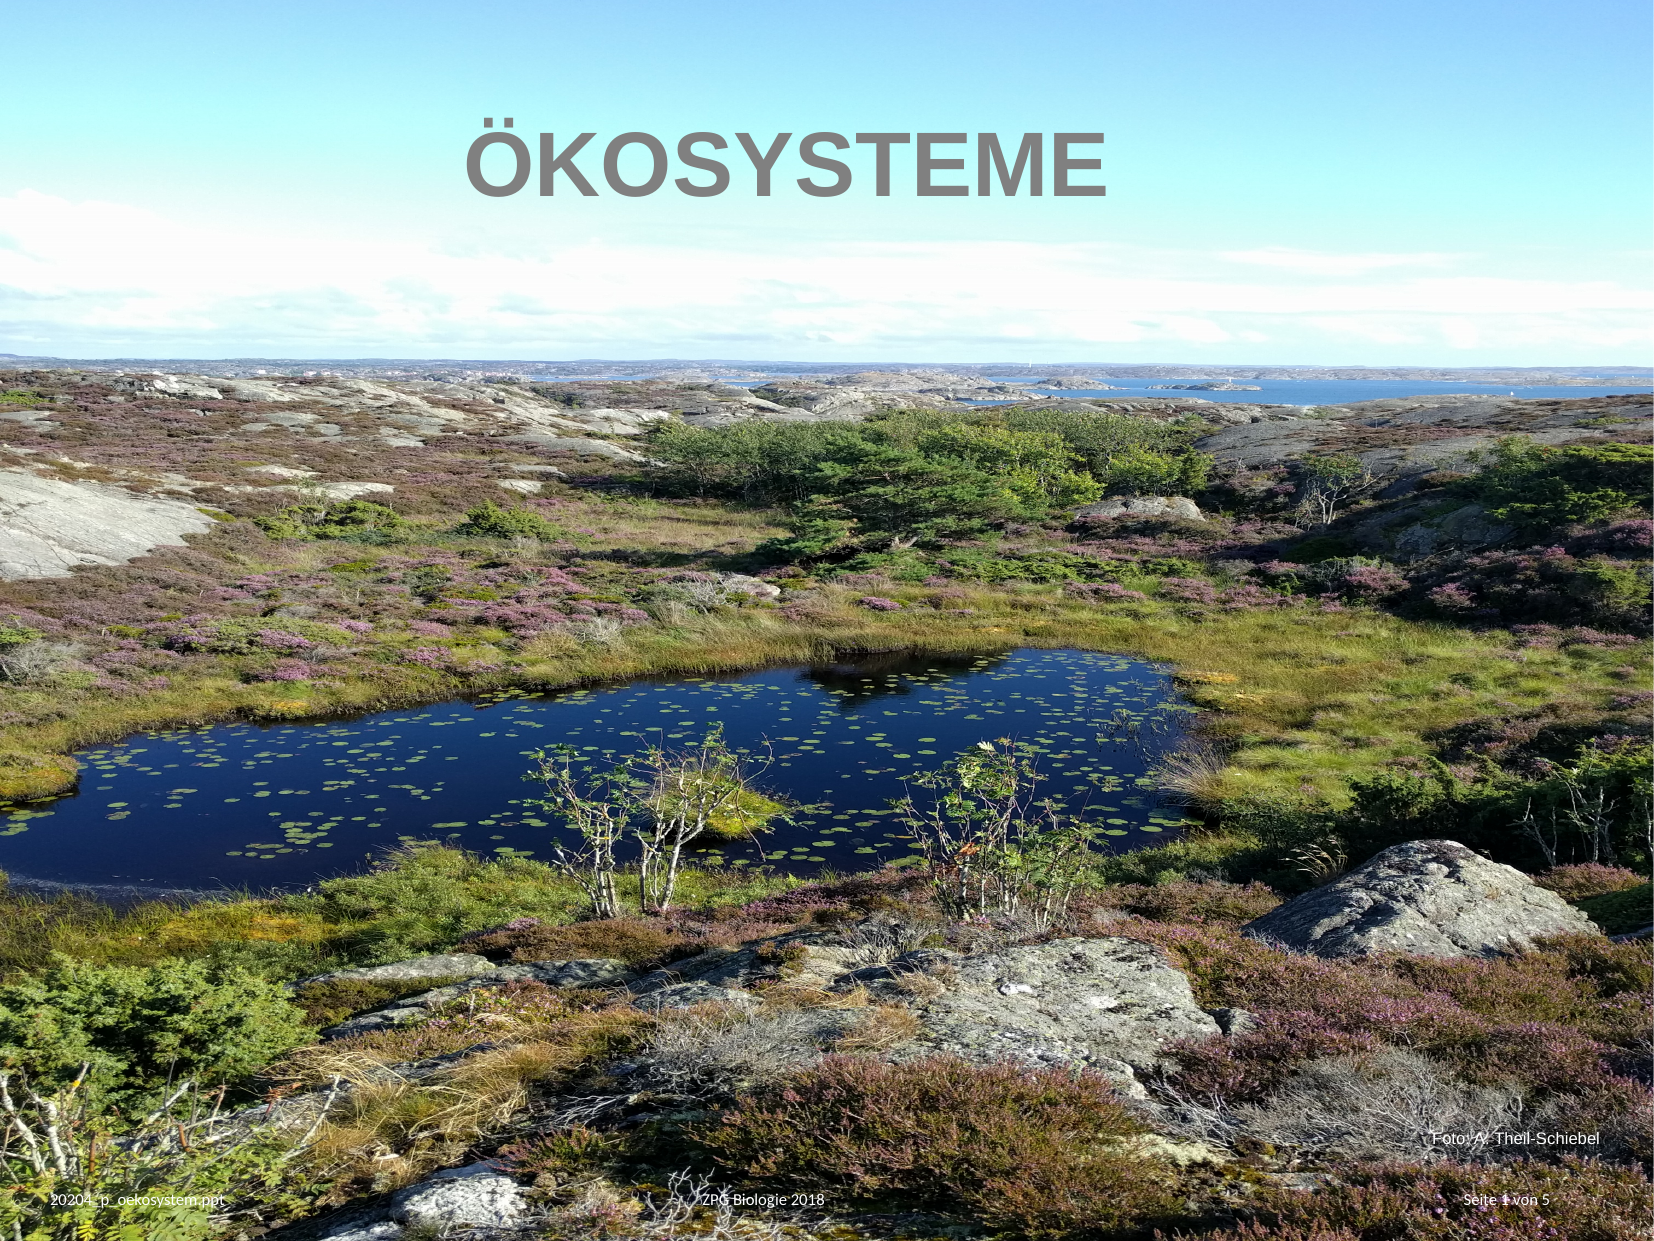

ÖKOSYSTEME
Foto: A. Theil-Schiebel
20204_p_oekosystem.ppt			 ZPG Biologie 2018	 	 		 Seite 1 von 5